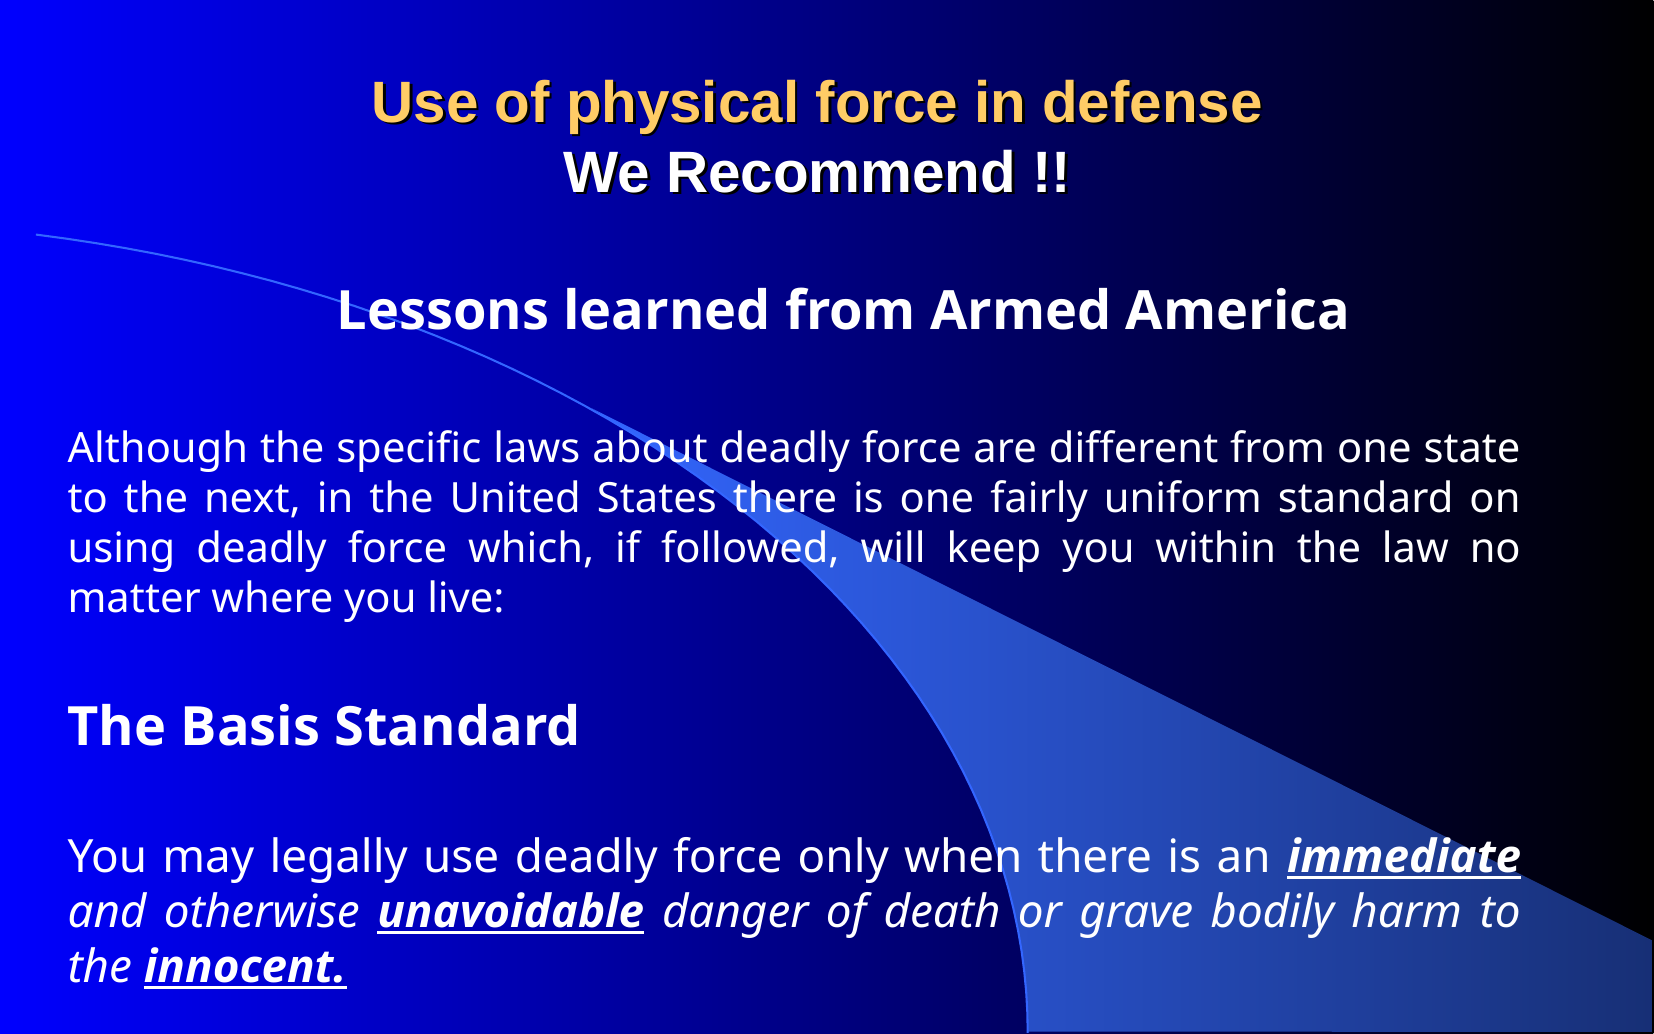

# Use of physical force in defense We Recommend !!
 Lessons learned from Armed America
Although the specific laws about deadly force are different from one state to the next, in the United States there is one fairly uniform standard on using deadly force which, if followed, will keep you within the law no matter where you live:
The Basis Standard
You may legally use deadly force only when there is an immediate and otherwise unavoidable danger of death or grave bodily harm to the innocent.